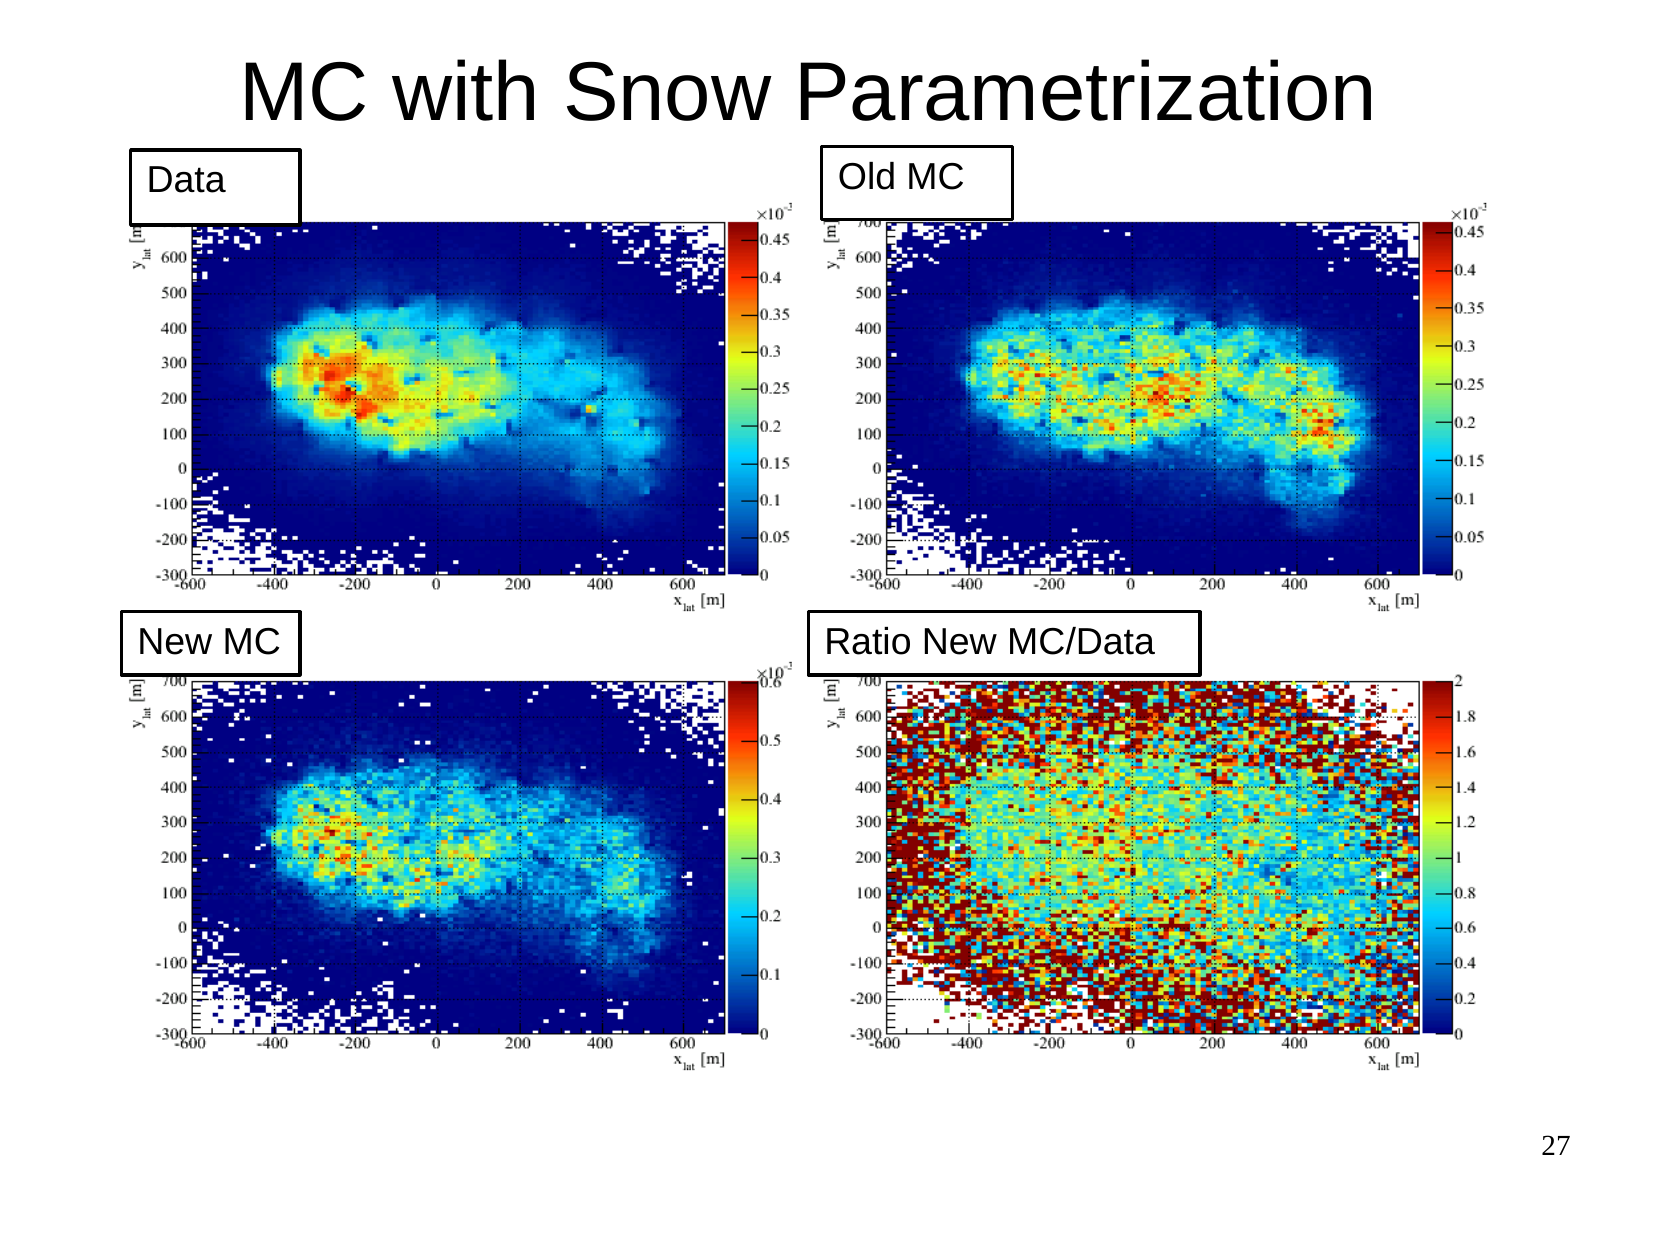

MC with Snow Parametrization
Old MC
Data
New MC
Ratio New MC/Data
27